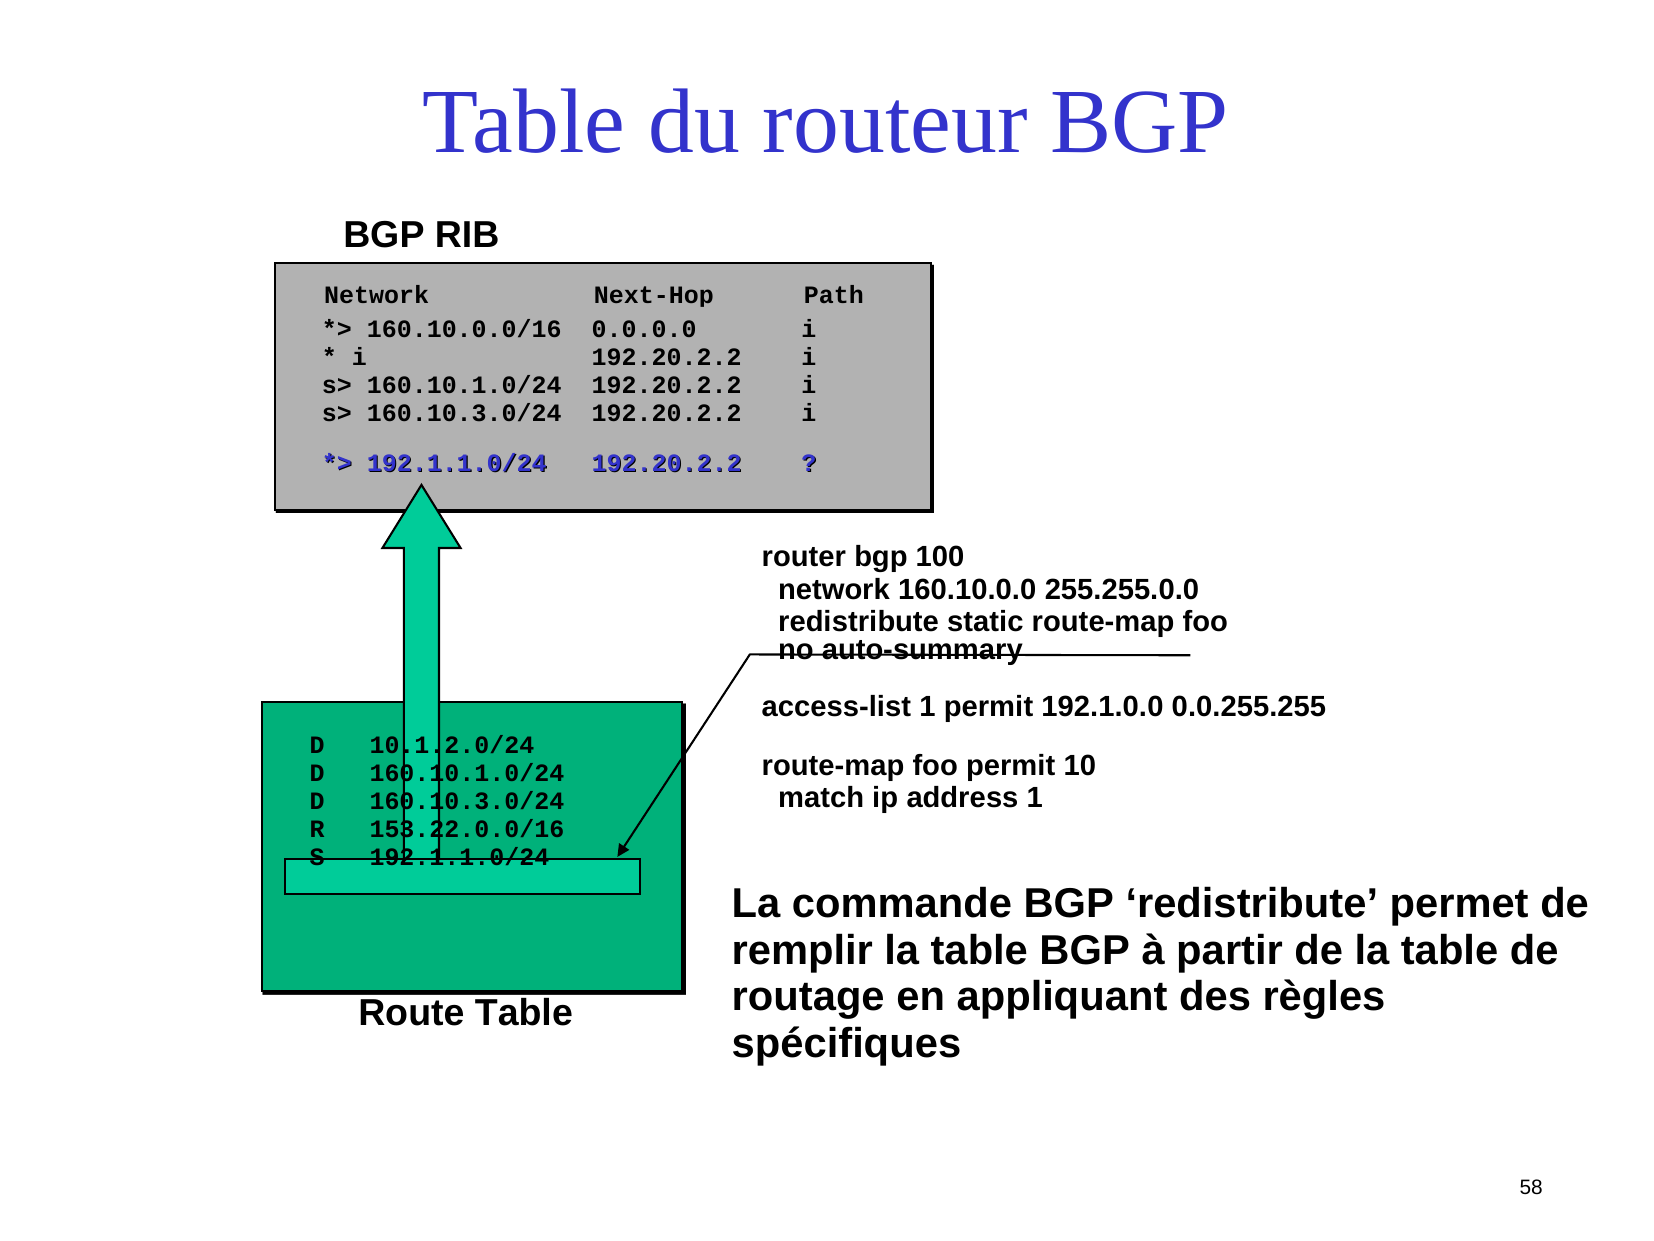

# Table du routeur BGP
BGP RIB
Network Next-Hop Path
*> 160.10.0.0/16 0.0.0.0 i
* i 192.20.2.2 i
s> 160.10.1.0/24 192.20.2.2 i
s> 160.10.3.0/24 192.20.2.2 i
*> 192.1.1.0/24 192.20.2.2 ?
router bgp 100
 network 160.10.0.0 255.255.0.0
 redistribute static route-map foo
 no auto-summary
access-list 1 permit 192.1.0.0 0.0.255.255
route-map foo permit 10
 match ip address 1
D 10.1.2.0/24
D 160.10.1.0/24
D 160.10.3.0/24
R 153.22.0.0/16
S 192.1.1.0/24
La commande BGP ‘redistribute’ permet de remplir la table BGP à partir de la table de routage en appliquant des règles spécifiques
Route Table